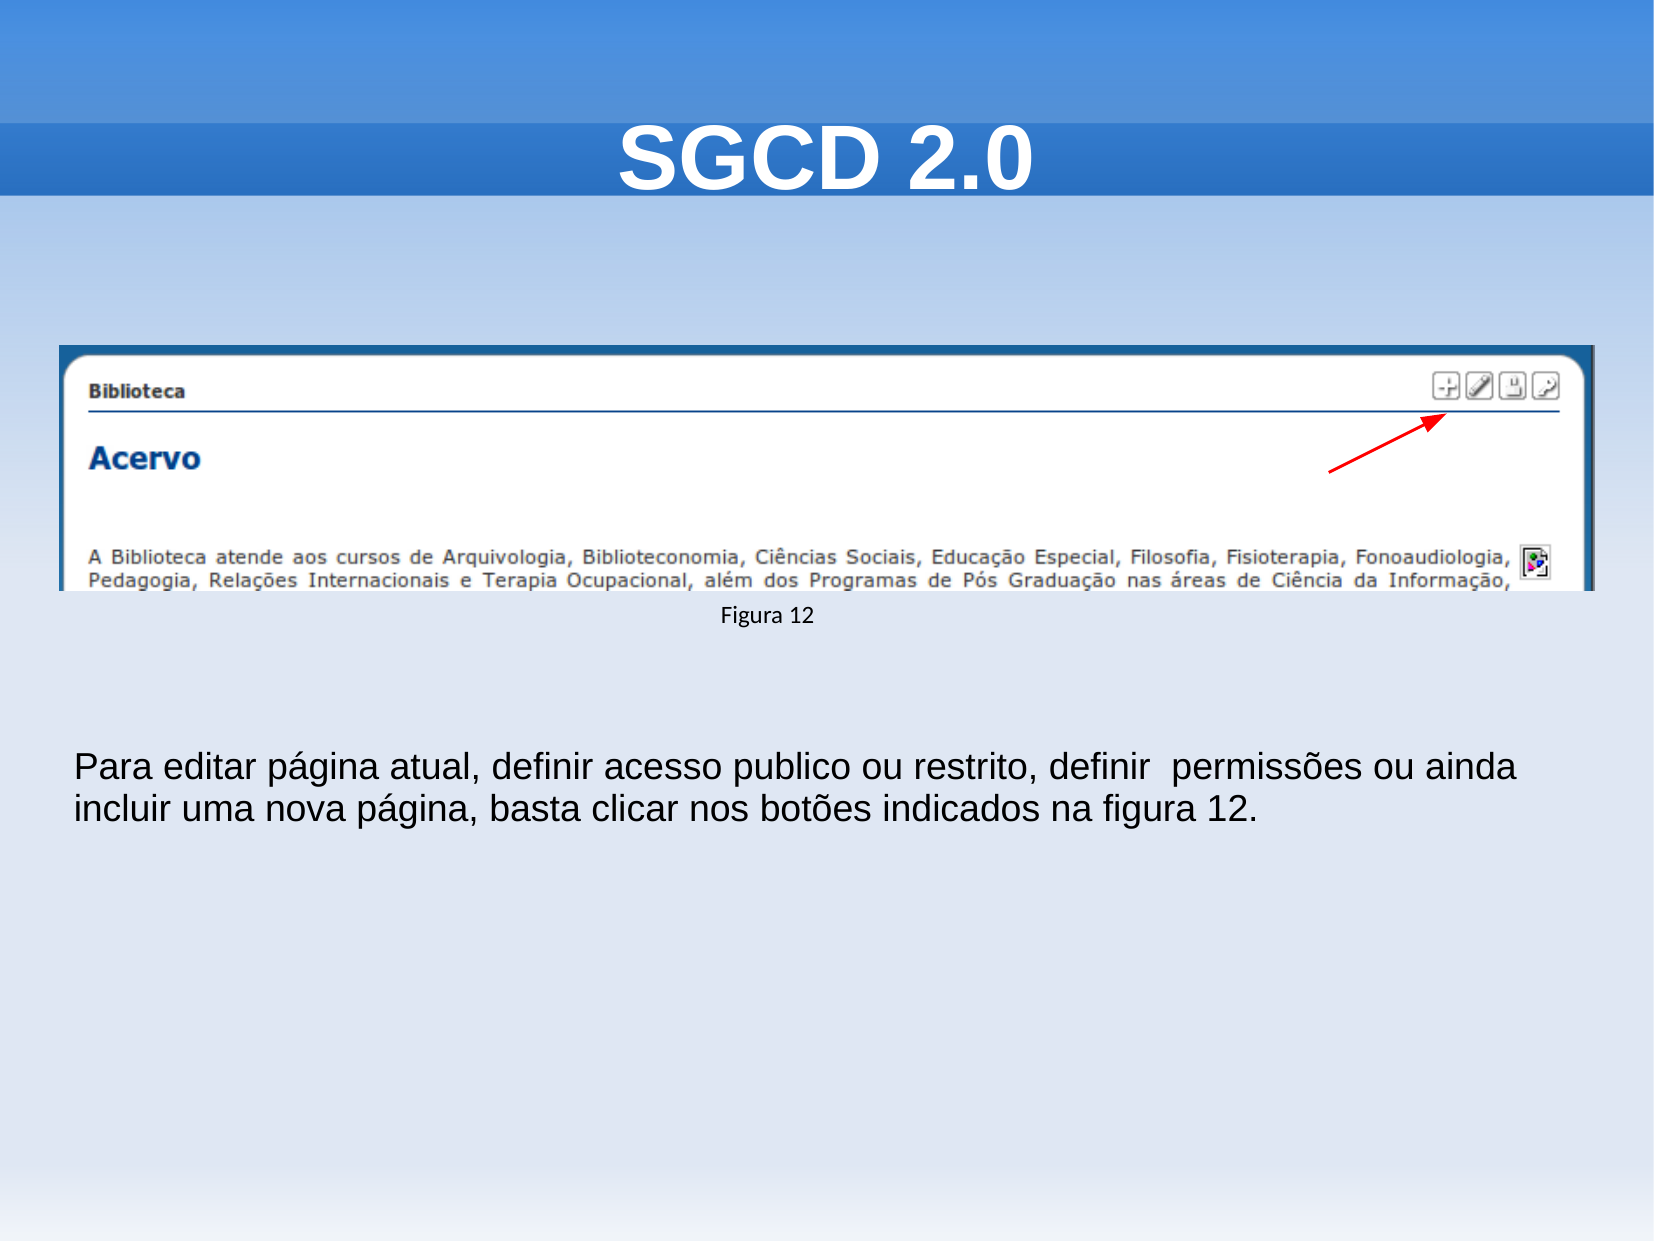

# SGCD 2.0
Figura 12
Para editar página atual, definir acesso publico ou restrito, definir permissões ou ainda incluir uma nova página, basta clicar nos botões indicados na figura 12.